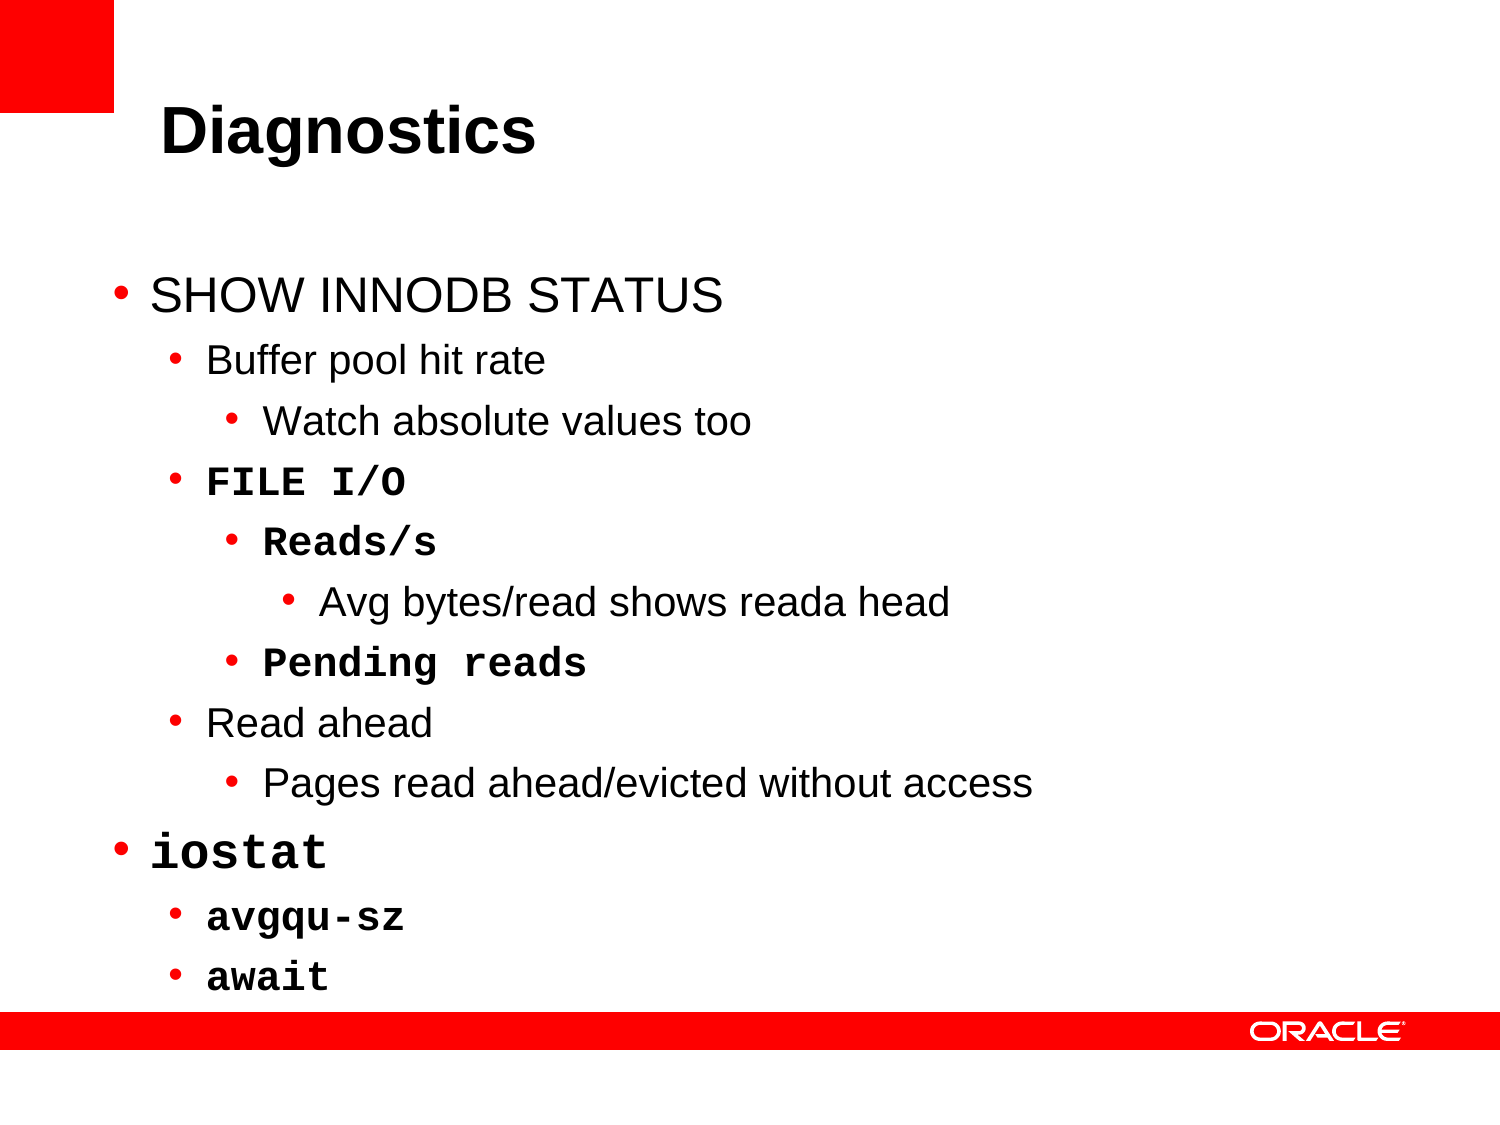

# Diagnostics
SHOW INNODB STATUS
Buffer pool hit rate
Watch absolute values too
FILE I/O
Reads/s
Avg bytes/read shows reada head
Pending reads
Read ahead
Pages read ahead/evicted without access
iostat
avgqu-sz
await